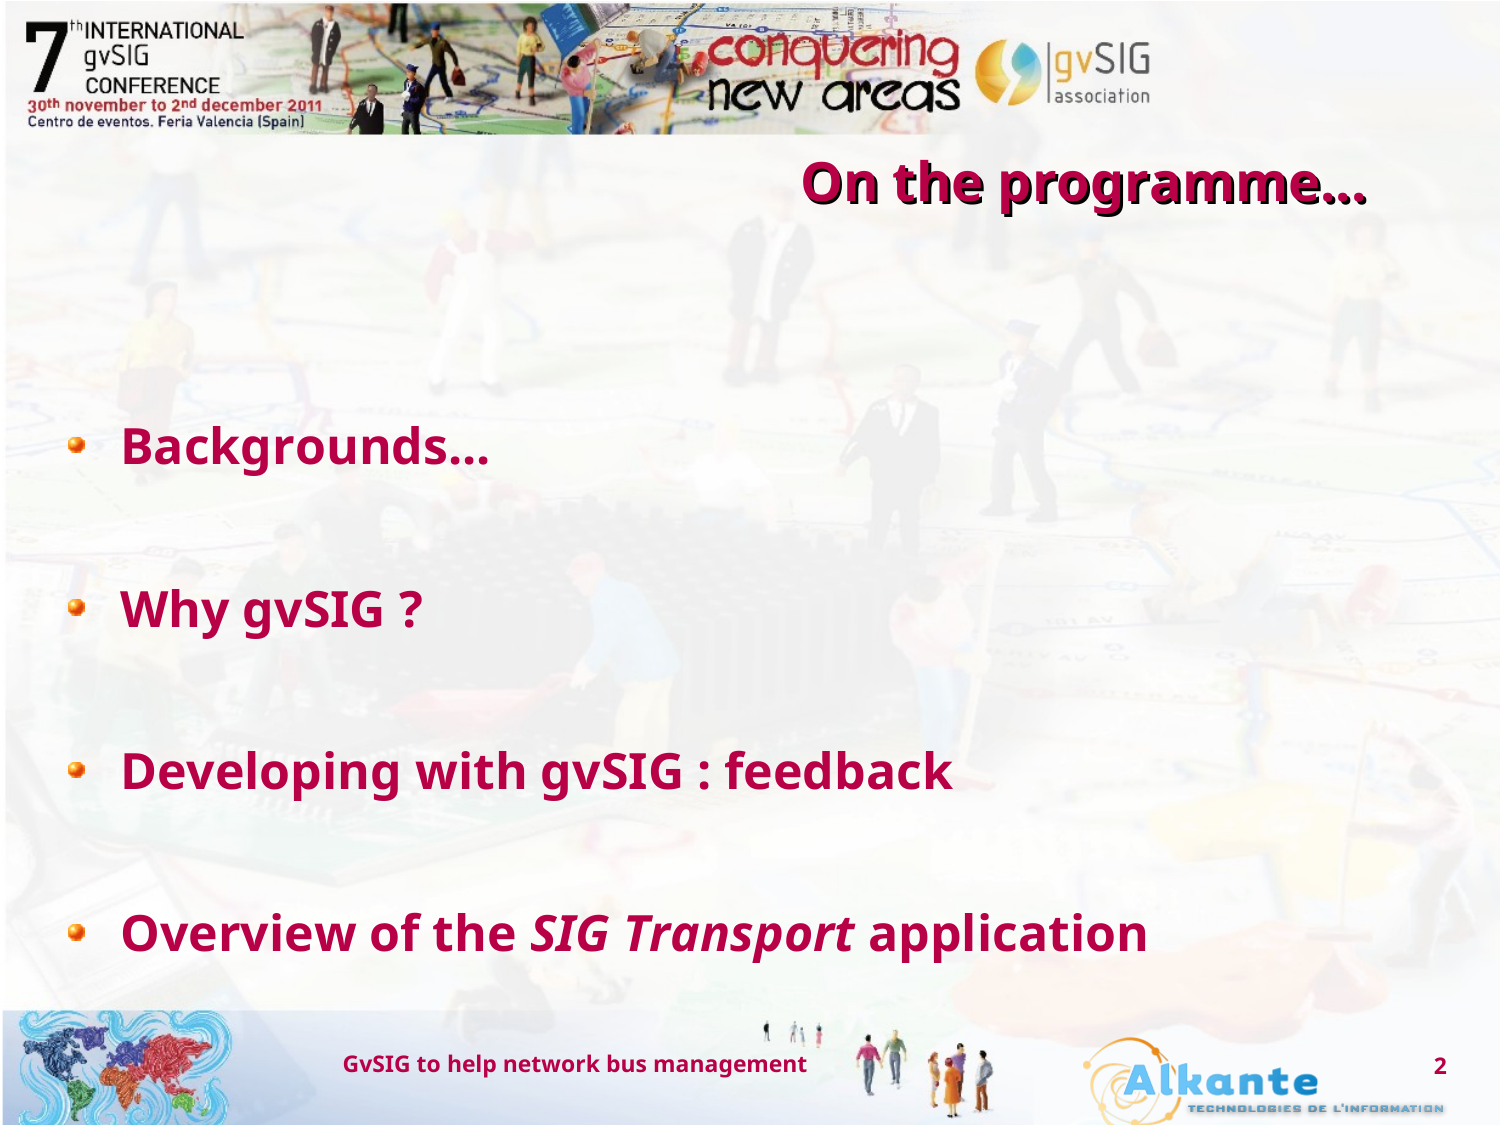

# On the programme...
Backgrounds...
Why gvSIG ?
Developing with gvSIG : feedback
Overview of the SIG Transport application
GvSIG to help network bus management
2